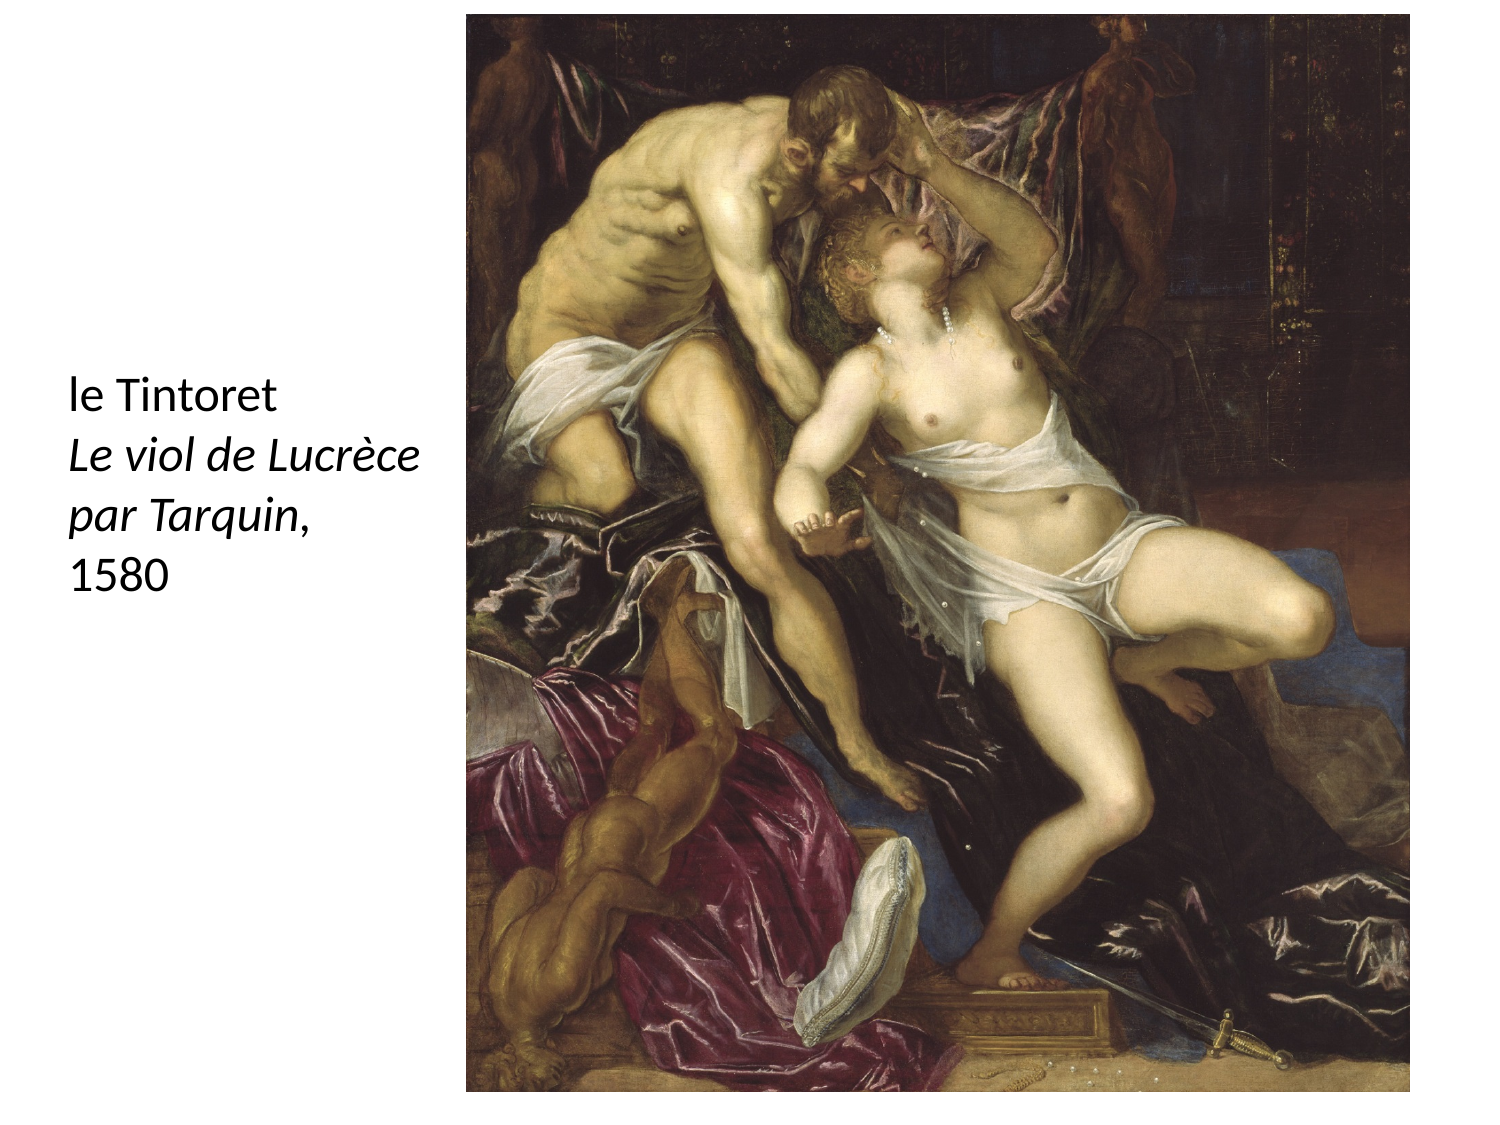

# le Tintoret Le viol de Lucrèce par Tarquin, 1580